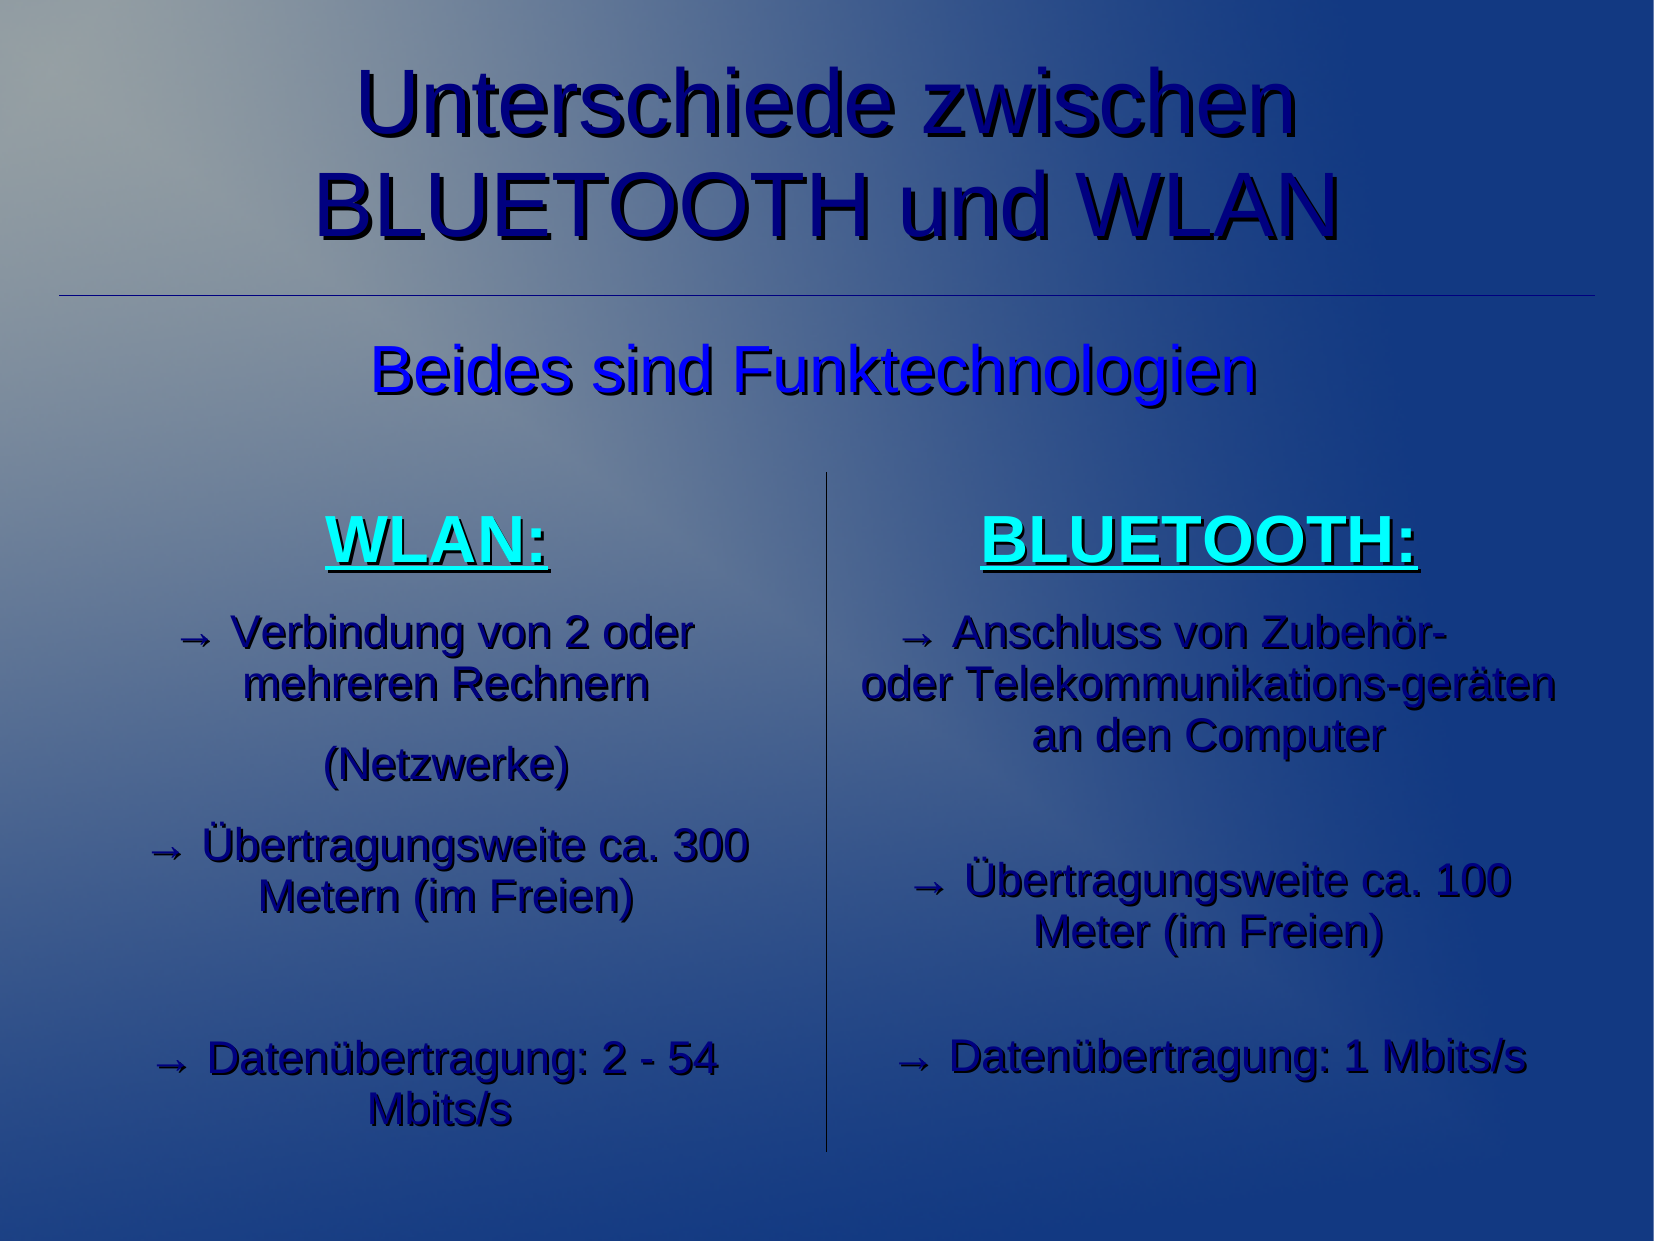

# Unterschiede zwischen BLUETOOTH und WLAN
Beides sind Funktechnologien
WLAN:
→ Verbindung von 2 oder mehreren Rechnern
(Netzwerke)
→ Übertragungsweite ca. 300 Metern (im Freien)
→ Datenübertragung: 2 - 54 Mbits/s
BLUETOOTH:
→ Anschluss von Zubehör- oder Telekommunikations-geräten an den Computer
→ Übertragungsweite ca. 100 Meter (im Freien)
→ Datenübertragung: 1 Mbits/s